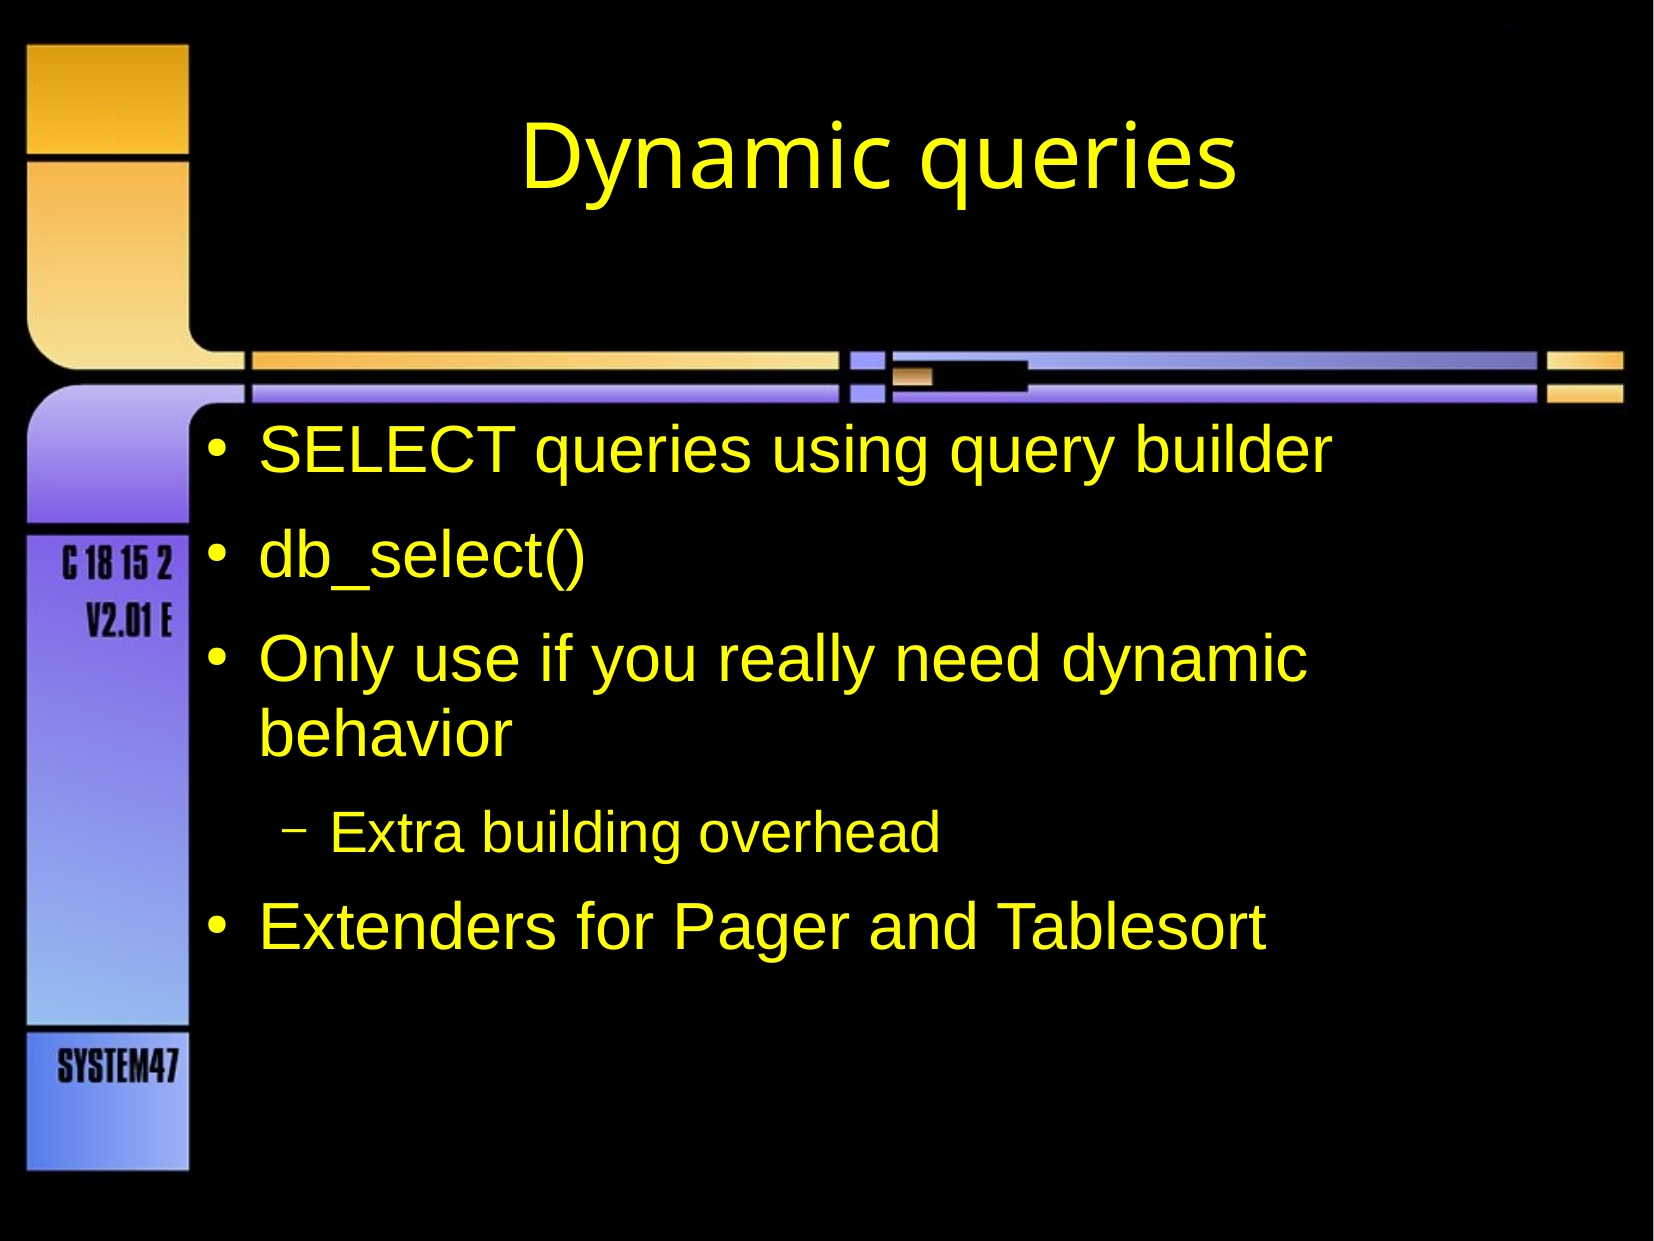

# Dynamic queries
SELECT queries using query builder
db_select()
Only use if you really need dynamic behavior
Extra building overhead
Extenders for Pager and Tablesort